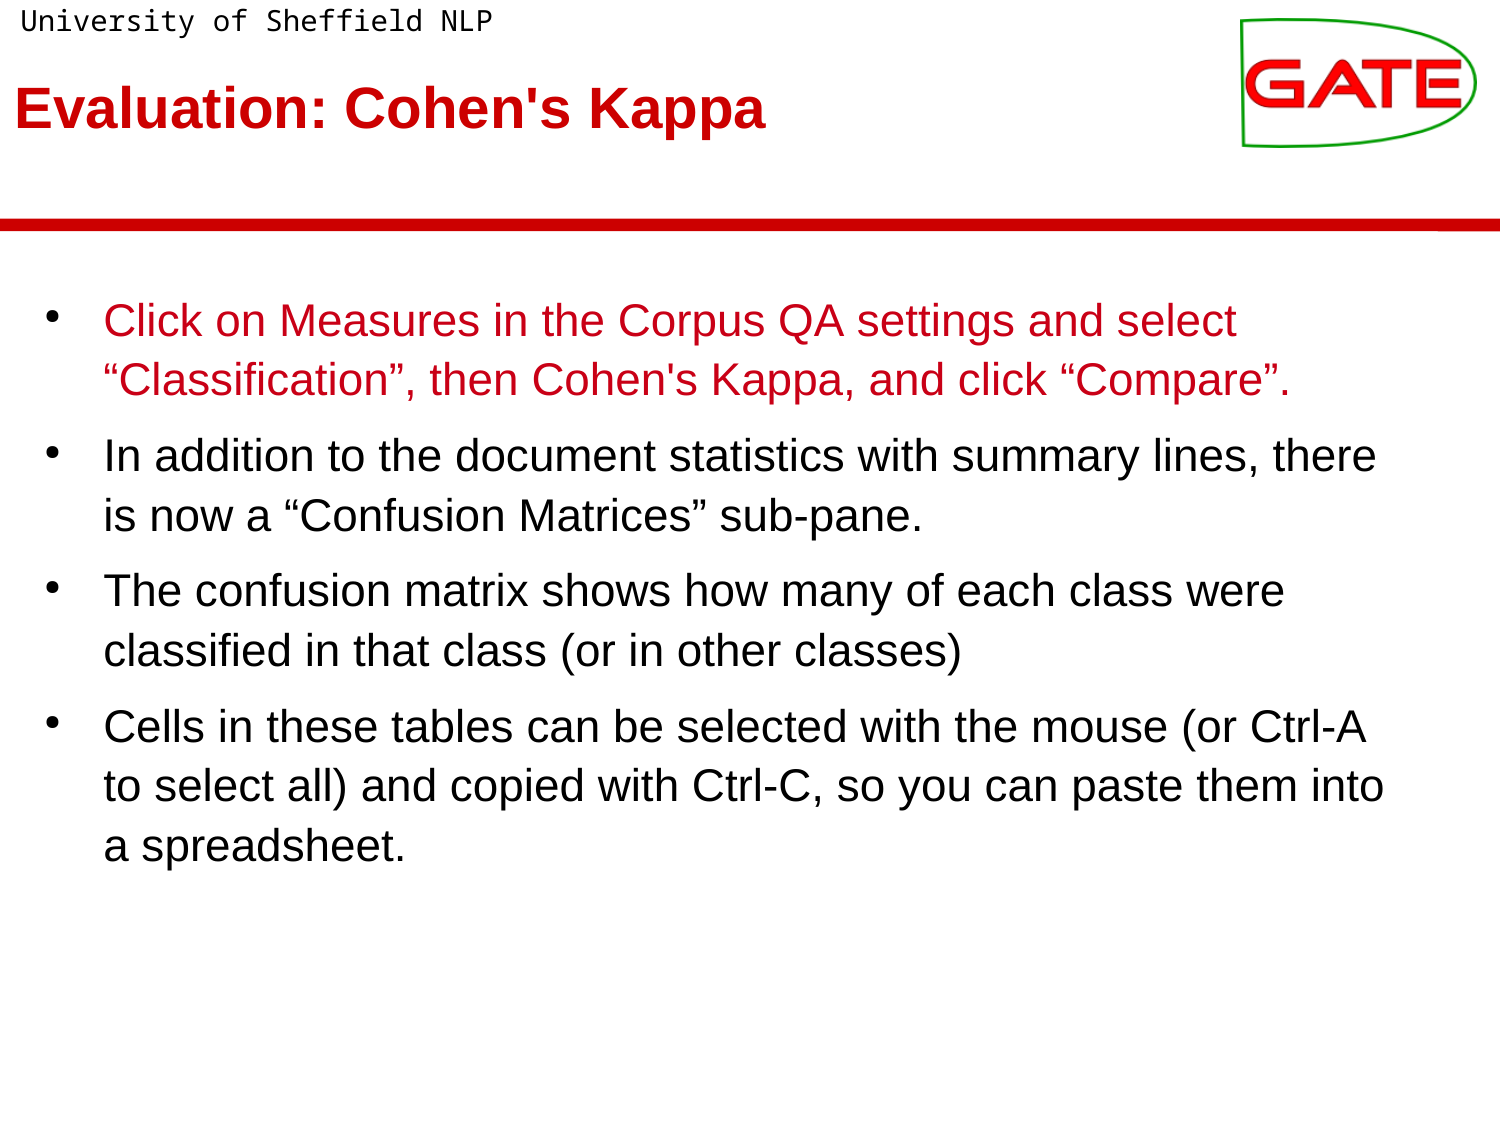

# Evaluation: Cohen's Kappa
Click on Measures in the Corpus QA settings and select “Classification”, then Cohen's Kappa, and click “Compare”.
In addition to the document statistics with summary lines, there is now a “Confusion Matrices” sub-pane.
The confusion matrix shows how many of each class were classified in that class (or in other classes)
Cells in these tables can be selected with the mouse (or Ctrl-A to select all) and copied with Ctrl-C, so you can paste them into a spreadsheet.